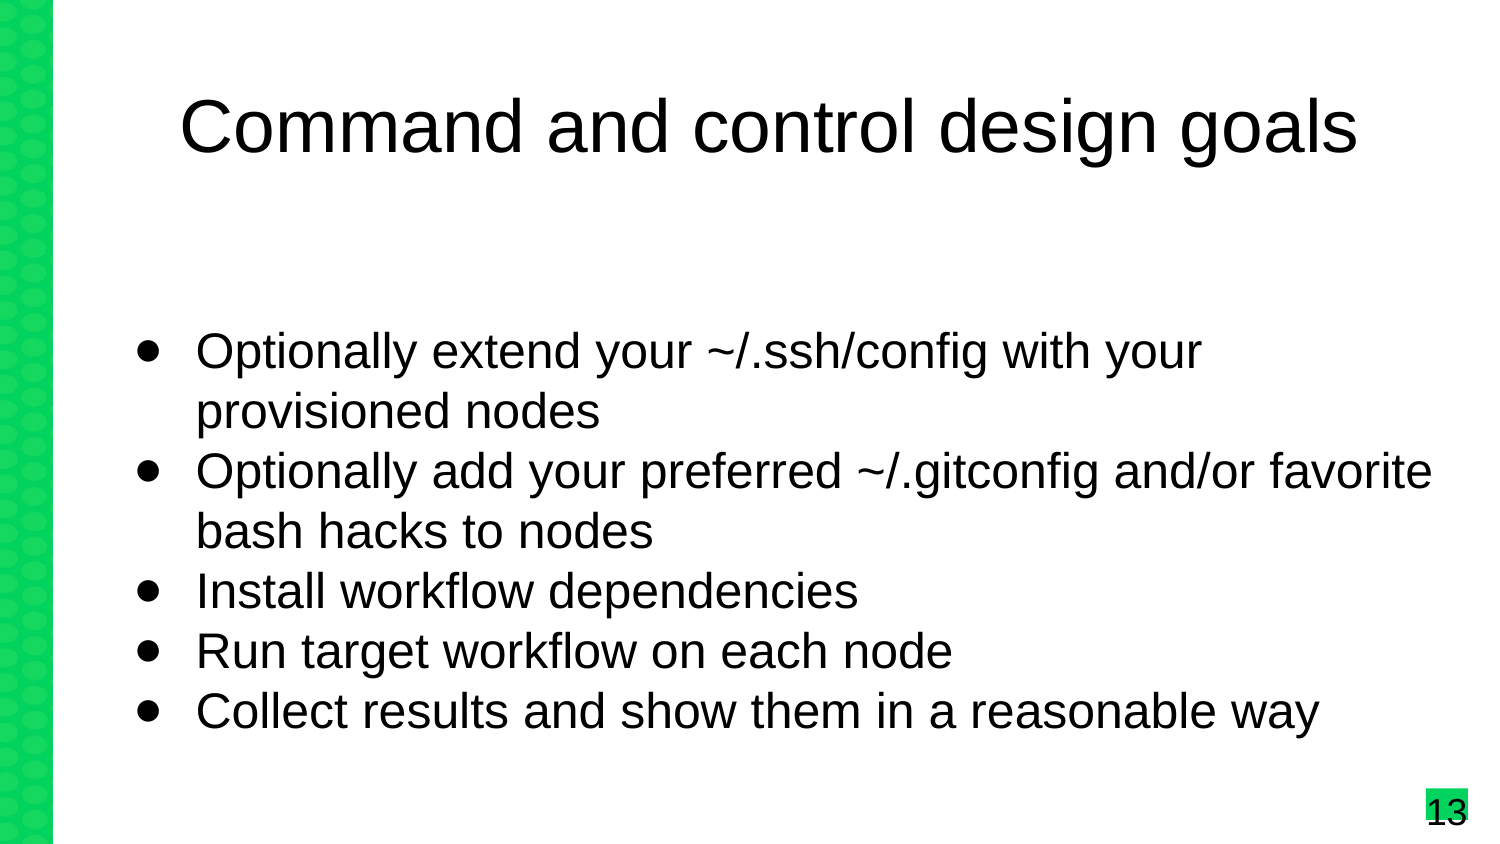

Command and control design goals
Optionally extend your ~/.ssh/config with your provisioned nodes
Optionally add your preferred ~/.gitconfig and/or favorite bash hacks to nodes
Install workflow dependencies
Run target workflow on each node
Collect results and show them in a reasonable way